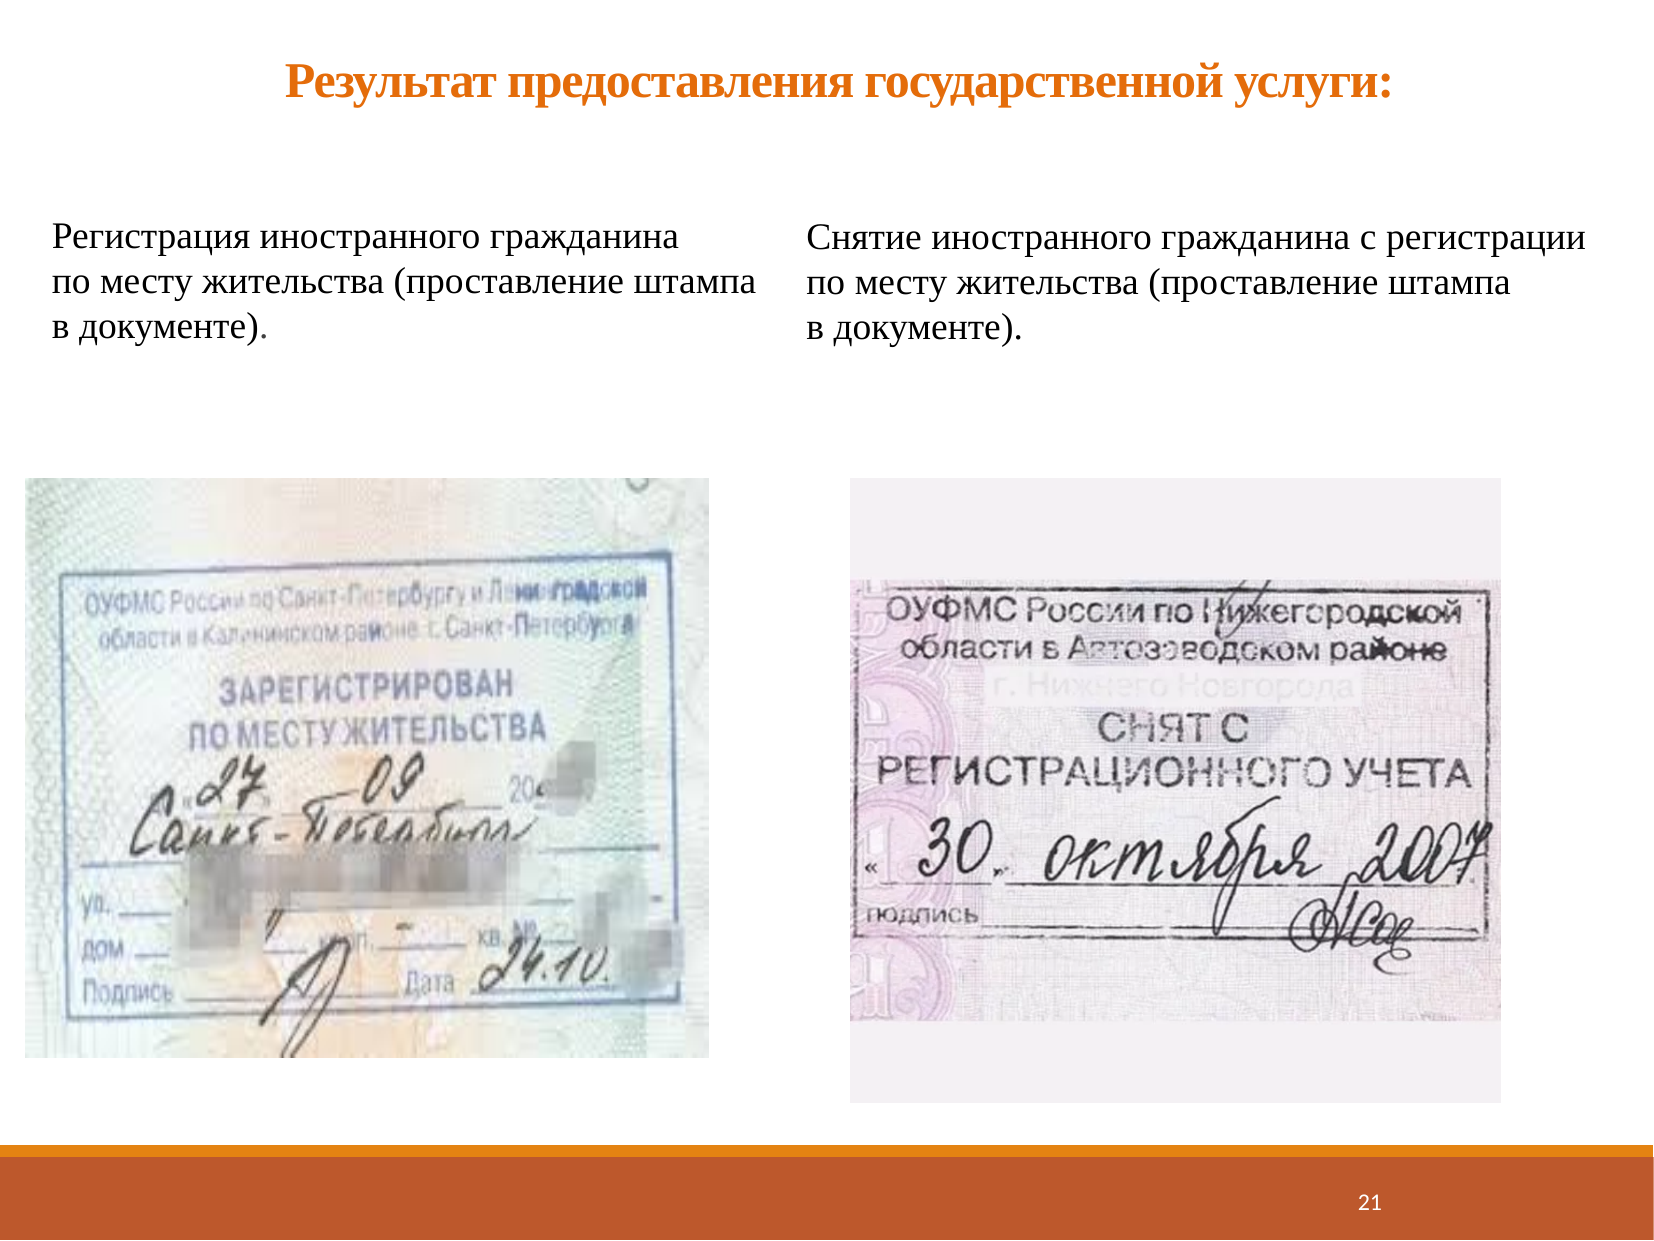

# Результат предоставления государственной услуги:
Регистрация иностранного гражданина
по месту жительства (проставление штампа
в документе).
Снятие иностранного гражданина с регистрации по месту жительства (проставление штампа
в документе).